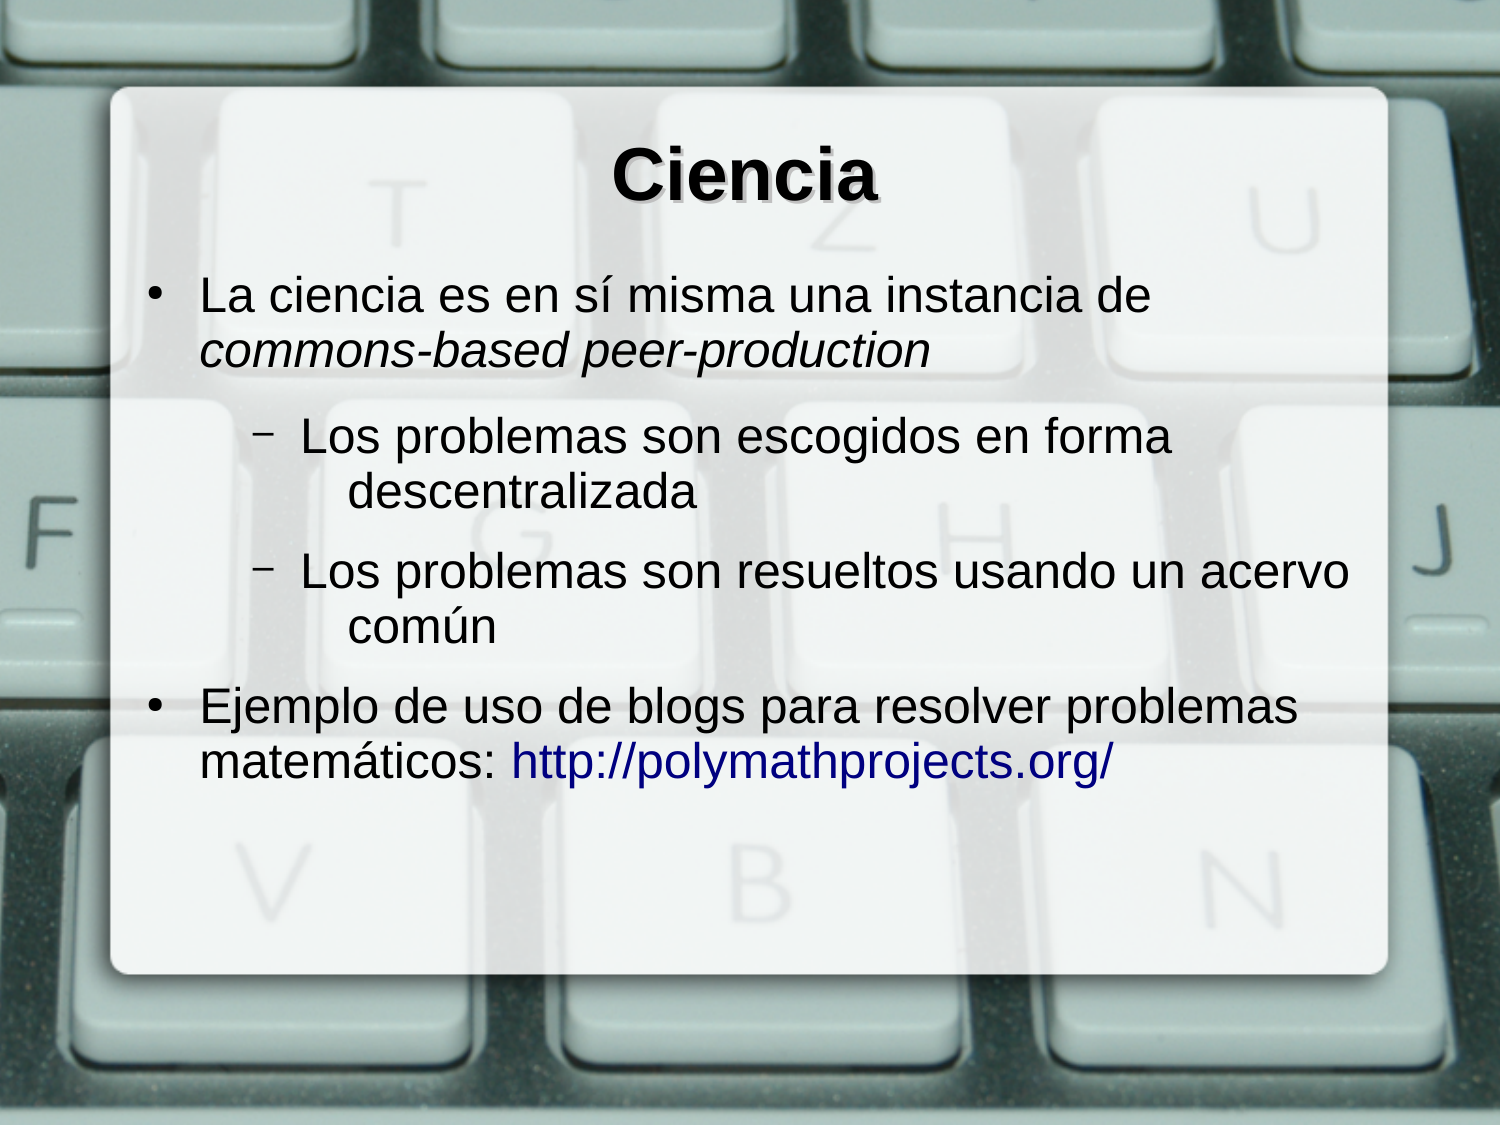

# Ciencia
La ciencia es en sí misma una instancia de commons-based peer-production
Los problemas son escogidos en forma descentralizada
Los problemas son resueltos usando un acervo común
Ejemplo de uso de blogs para resolver problemas matemáticos: http://polymathprojects.org/